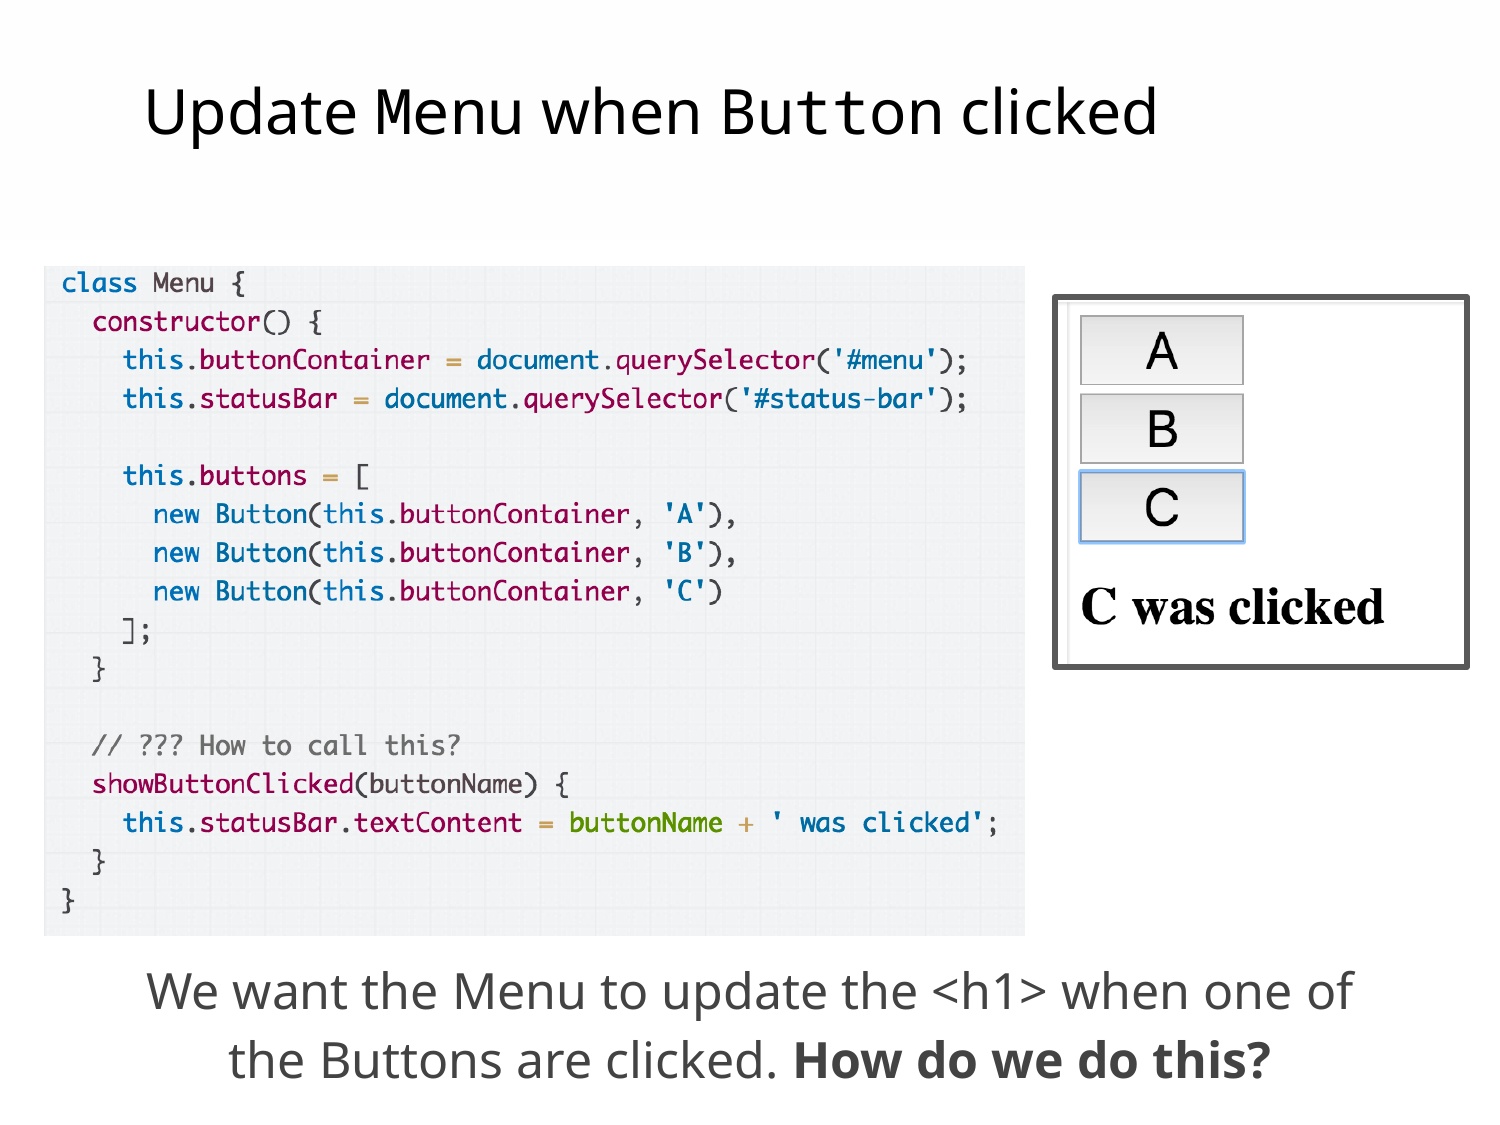

# Update Menu when Button clicked
We want the Menu to update the <h1> when one of the Buttons are clicked. How do we do this?